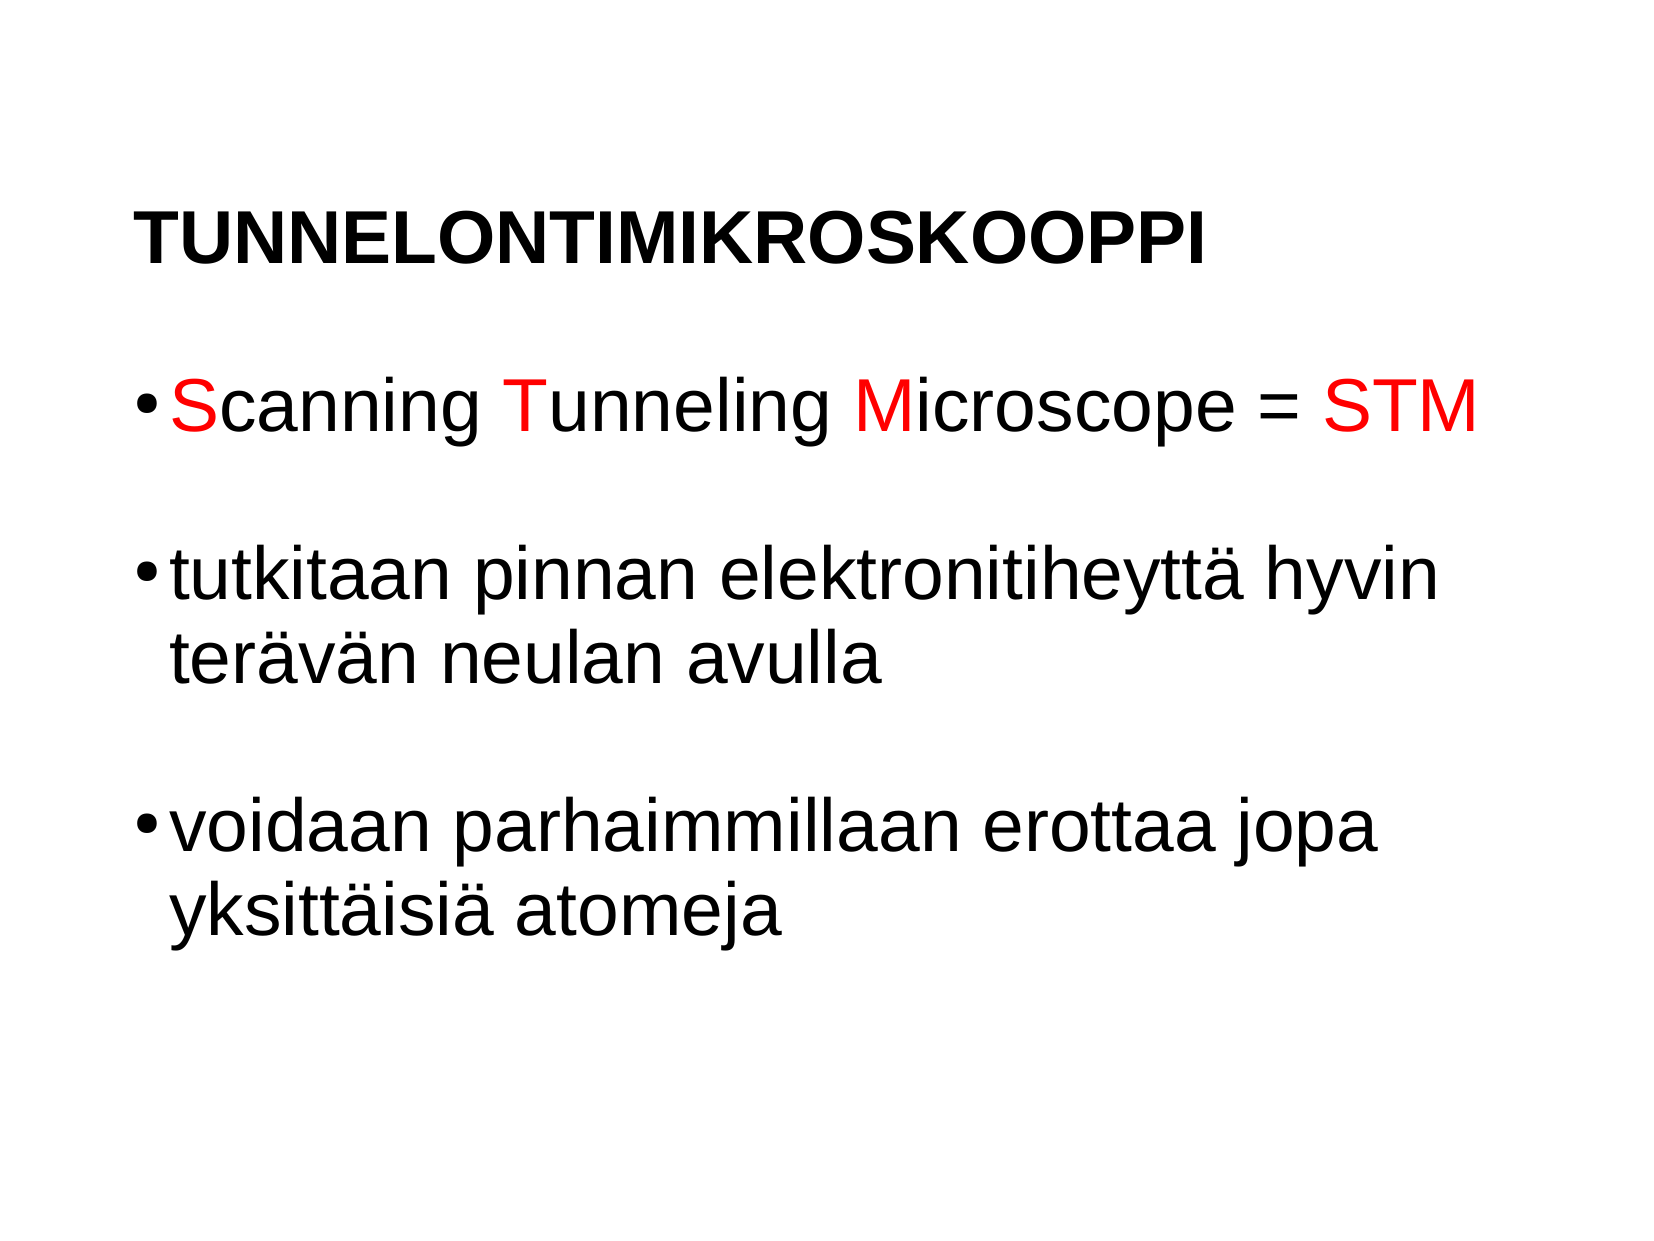

TUNNELONTIMIKROSKOOPPI
Scanning Tunneling Microscope = STM
tutkitaan pinnan elektronitiheyttä hyvin terävän neulan avulla
voidaan parhaimmillaan erottaa jopa yksittäisiä atomeja